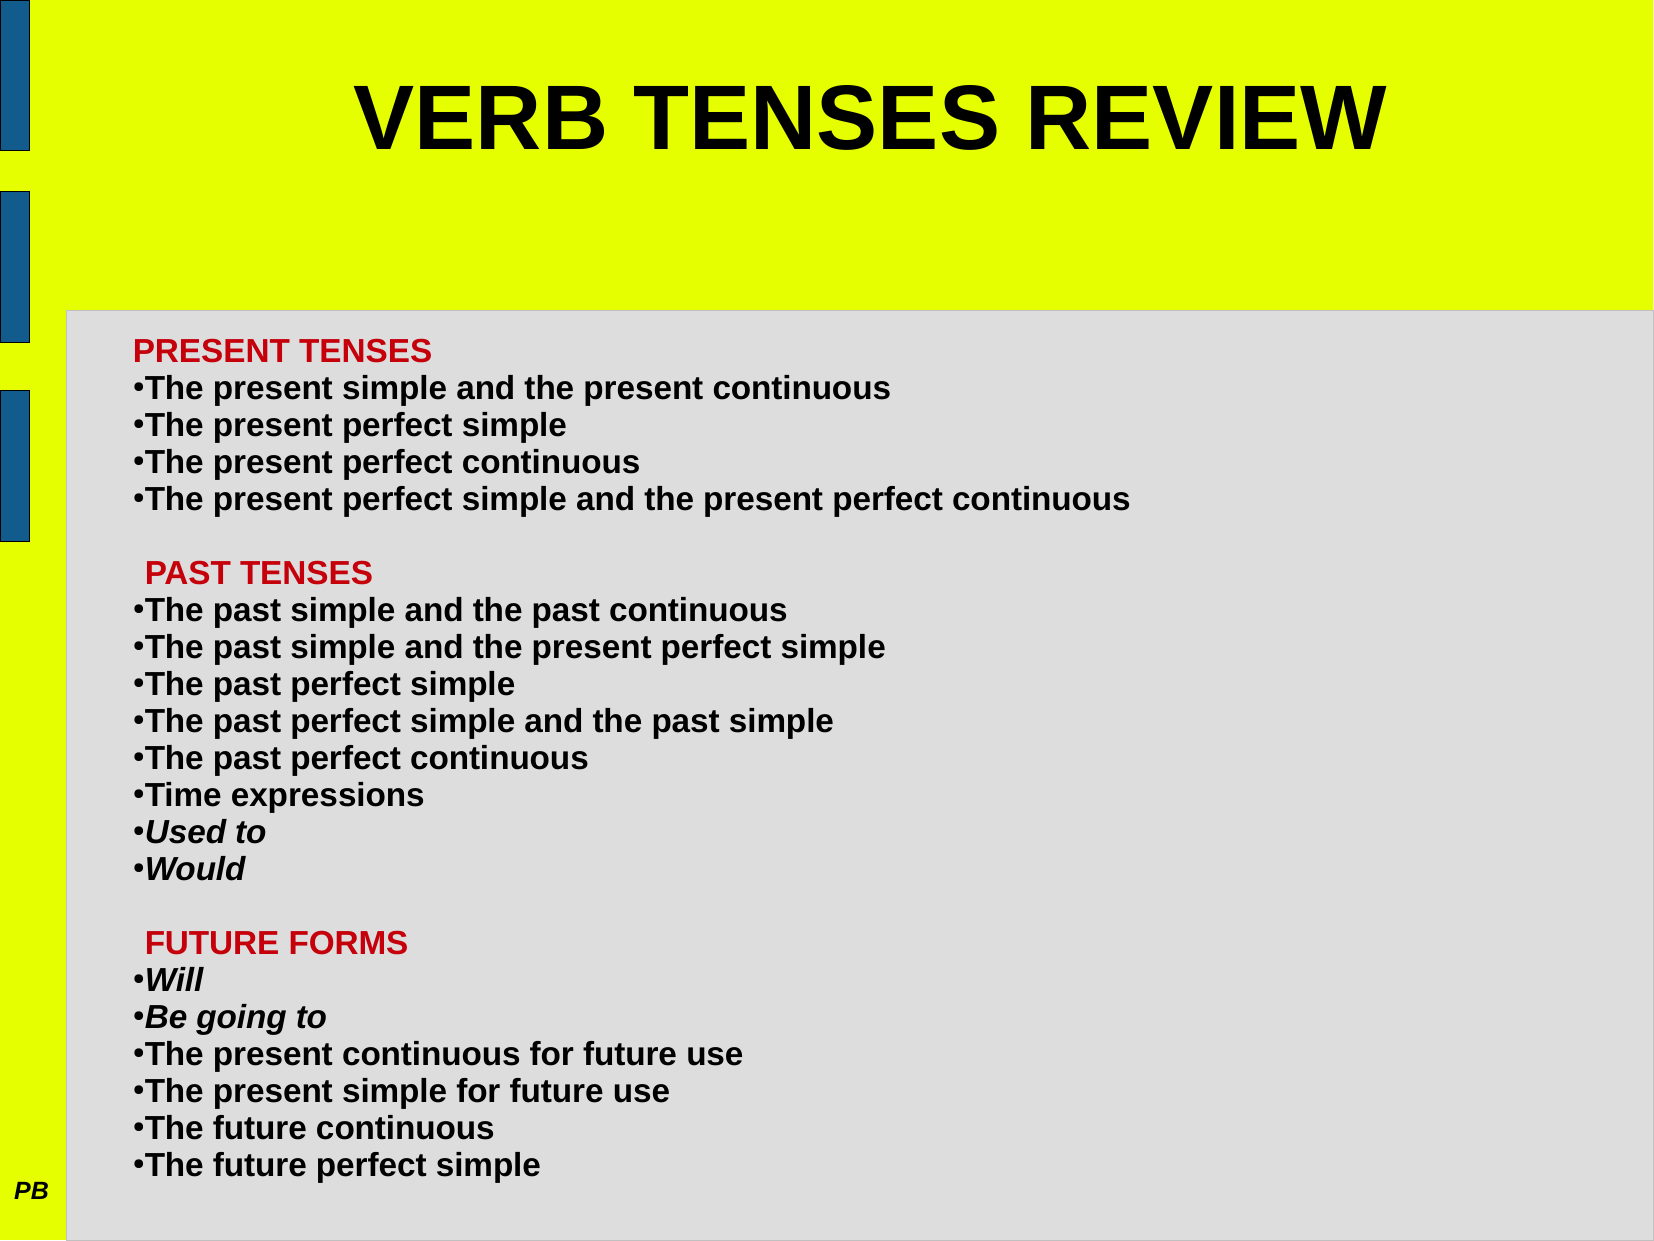

VERB TENSES REVIEW
PRESENT TENSES
The present simple and the present continuous
The present perfect simple
The present perfect continuous
The present perfect simple and the present perfect continuous
PAST TENSES
The past simple and the past continuous
The past simple and the present perfect simple
The past perfect simple
The past perfect simple and the past simple
The past perfect continuous
Time expressions
Used to
Would
FUTURE FORMS
Will
Be going to
The present continuous for future use
The present simple for future use
The future continuous
The future perfect simple
PB